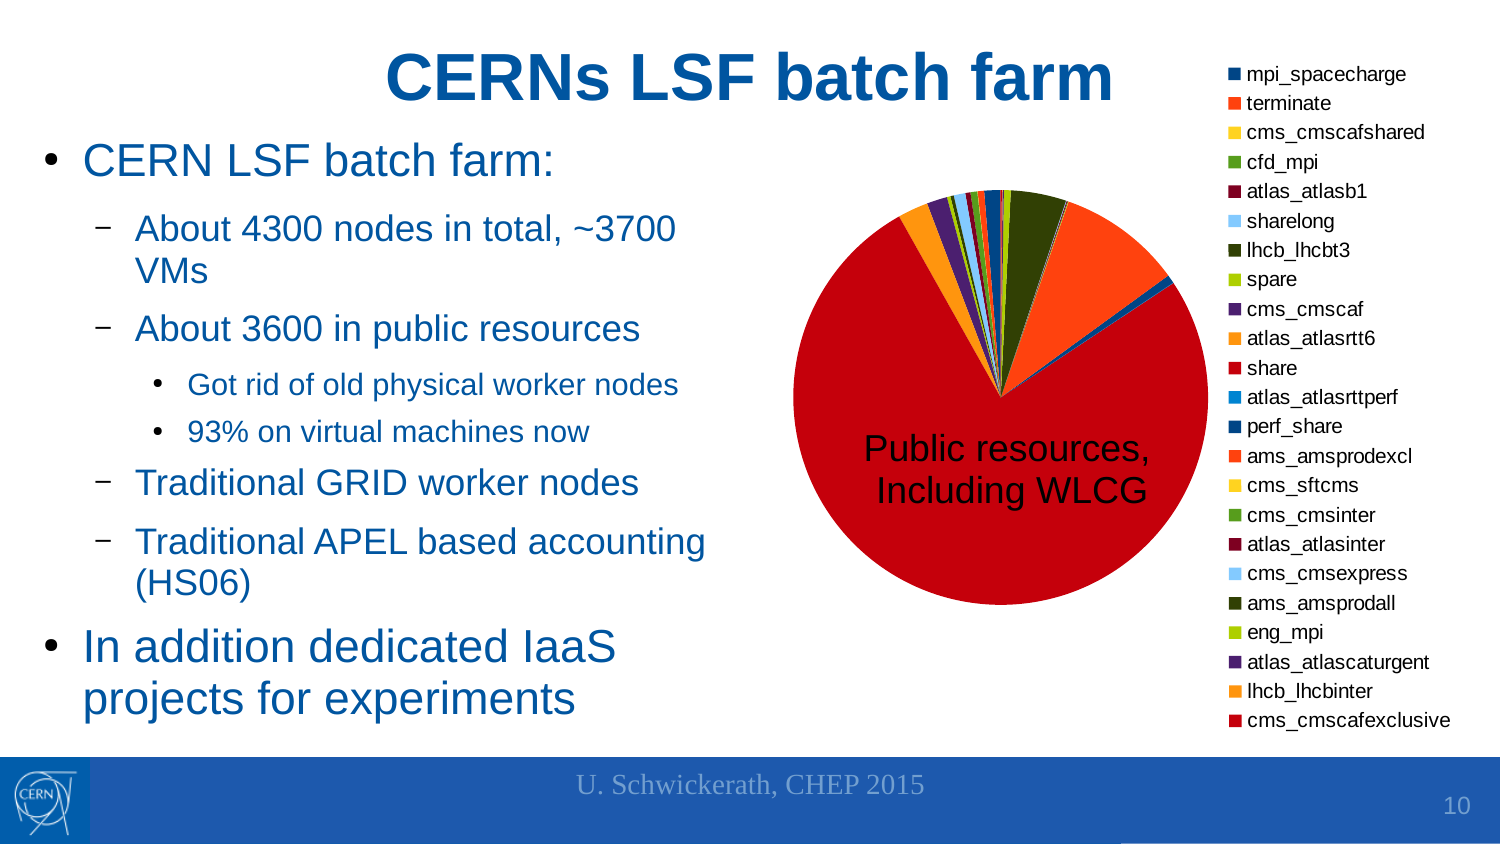

# CERNs LSF batch farm
### Chart
| Category | Row 2 |
|---|---|
| mpi_spacecharge | 47.0 |
| terminate | 19.0 |
| cms_cmscafshared | 1.0 |
| cfd_mpi | 20.0 |
| atlas_atlasb1 | 15.0 |
| sharelong | 34.0 |
| lhcb_lhcbt3 | 10.0 |
| spare | 10.0 |
| cms_cmscaf | 60.0 |
| atlas_atlasrtt6 | 89.0 |
| share | 2859.0 |
| atlas_atlasrttperf | 1.0 |
| perf_share | 25.0 |
| ams_amsprodexcl | 363.0 |
| cms_sftcms | 1.0 |
| cms_cmsinter | 2.0 |
| atlas_atlasinter | 3.0 |
| cms_cmsexpress | 2.0 |
| ams_amsprodall | 162.0 |
| eng_mpi | 20.0 |
| atlas_atlascaturgent | 4.0 |
| lhcb_lhcbinter | 2.0 |
| cms_cmscafexclusive | 4.0 |CERN LSF batch farm:
About 4300 nodes in total, ~3700 VMs
About 3600 in public resources
Got rid of old physical worker nodes
93% on virtual machines now
Traditional GRID worker nodes
Traditional APEL based accounting (HS06)
In addition dedicated IaaS projects for experiments
Public resources,
Including WLCG
U. Schwickerath, CHEP 2015
10